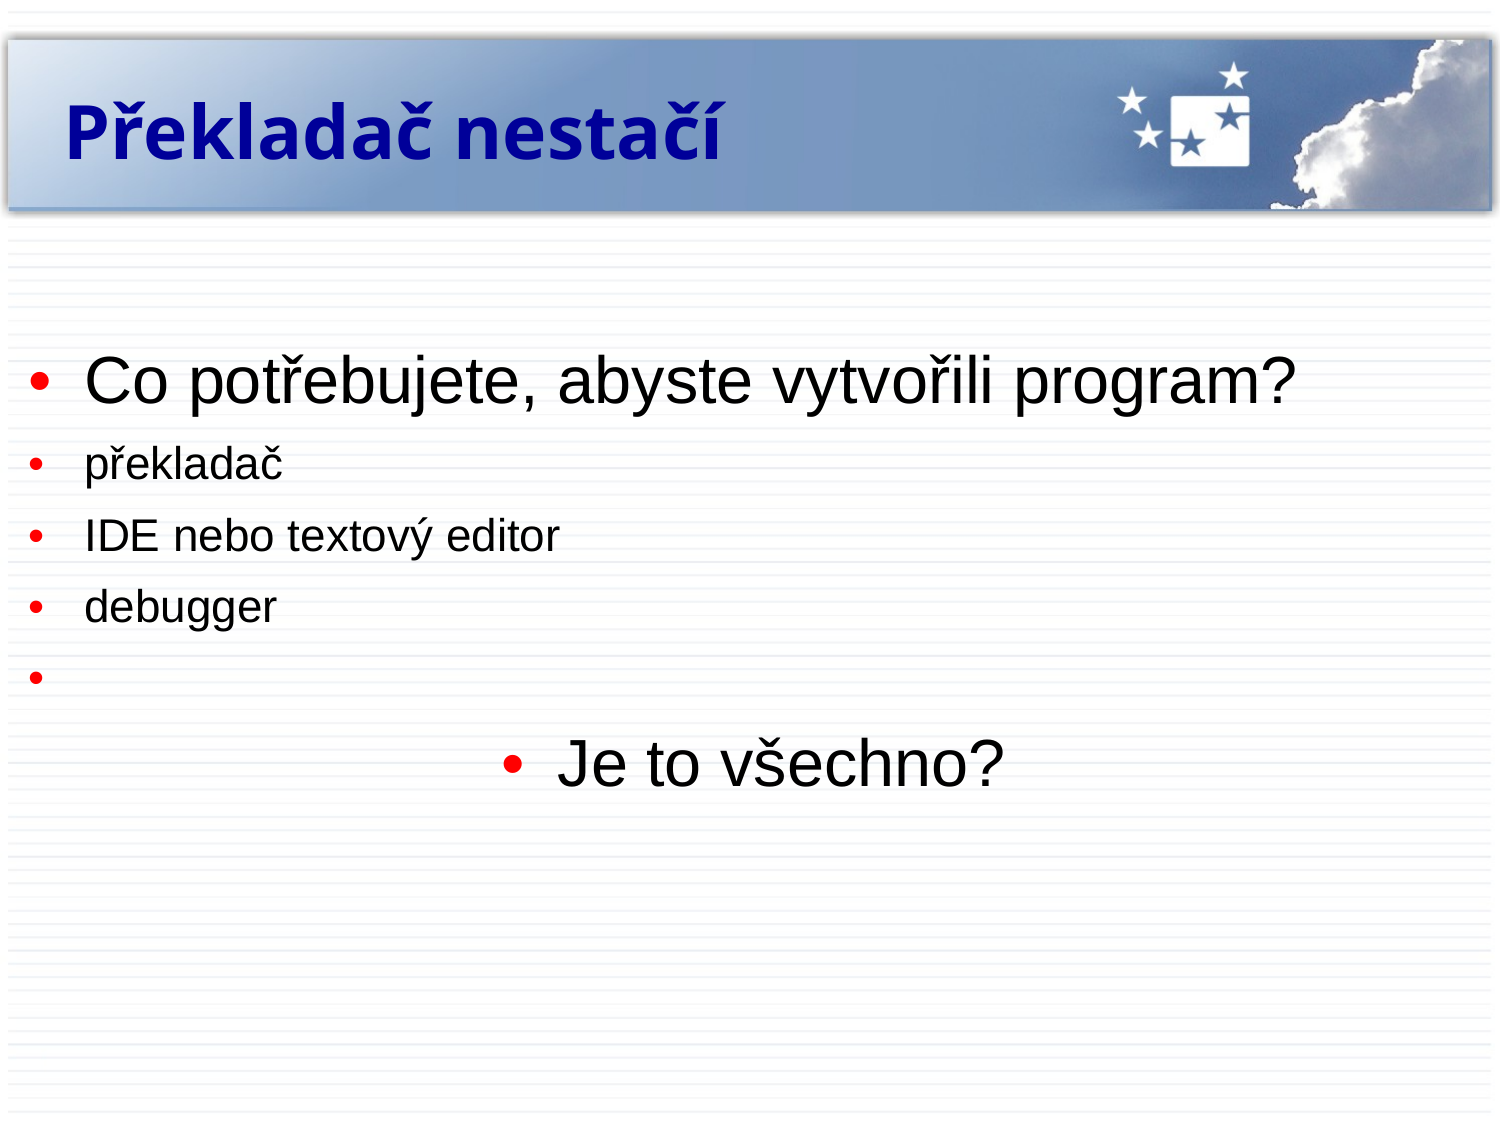

# Překladač nestačí
Co potřebujete, abyste vytvořili program?
překladač
IDE nebo textový editor
debugger
Je to všechno?